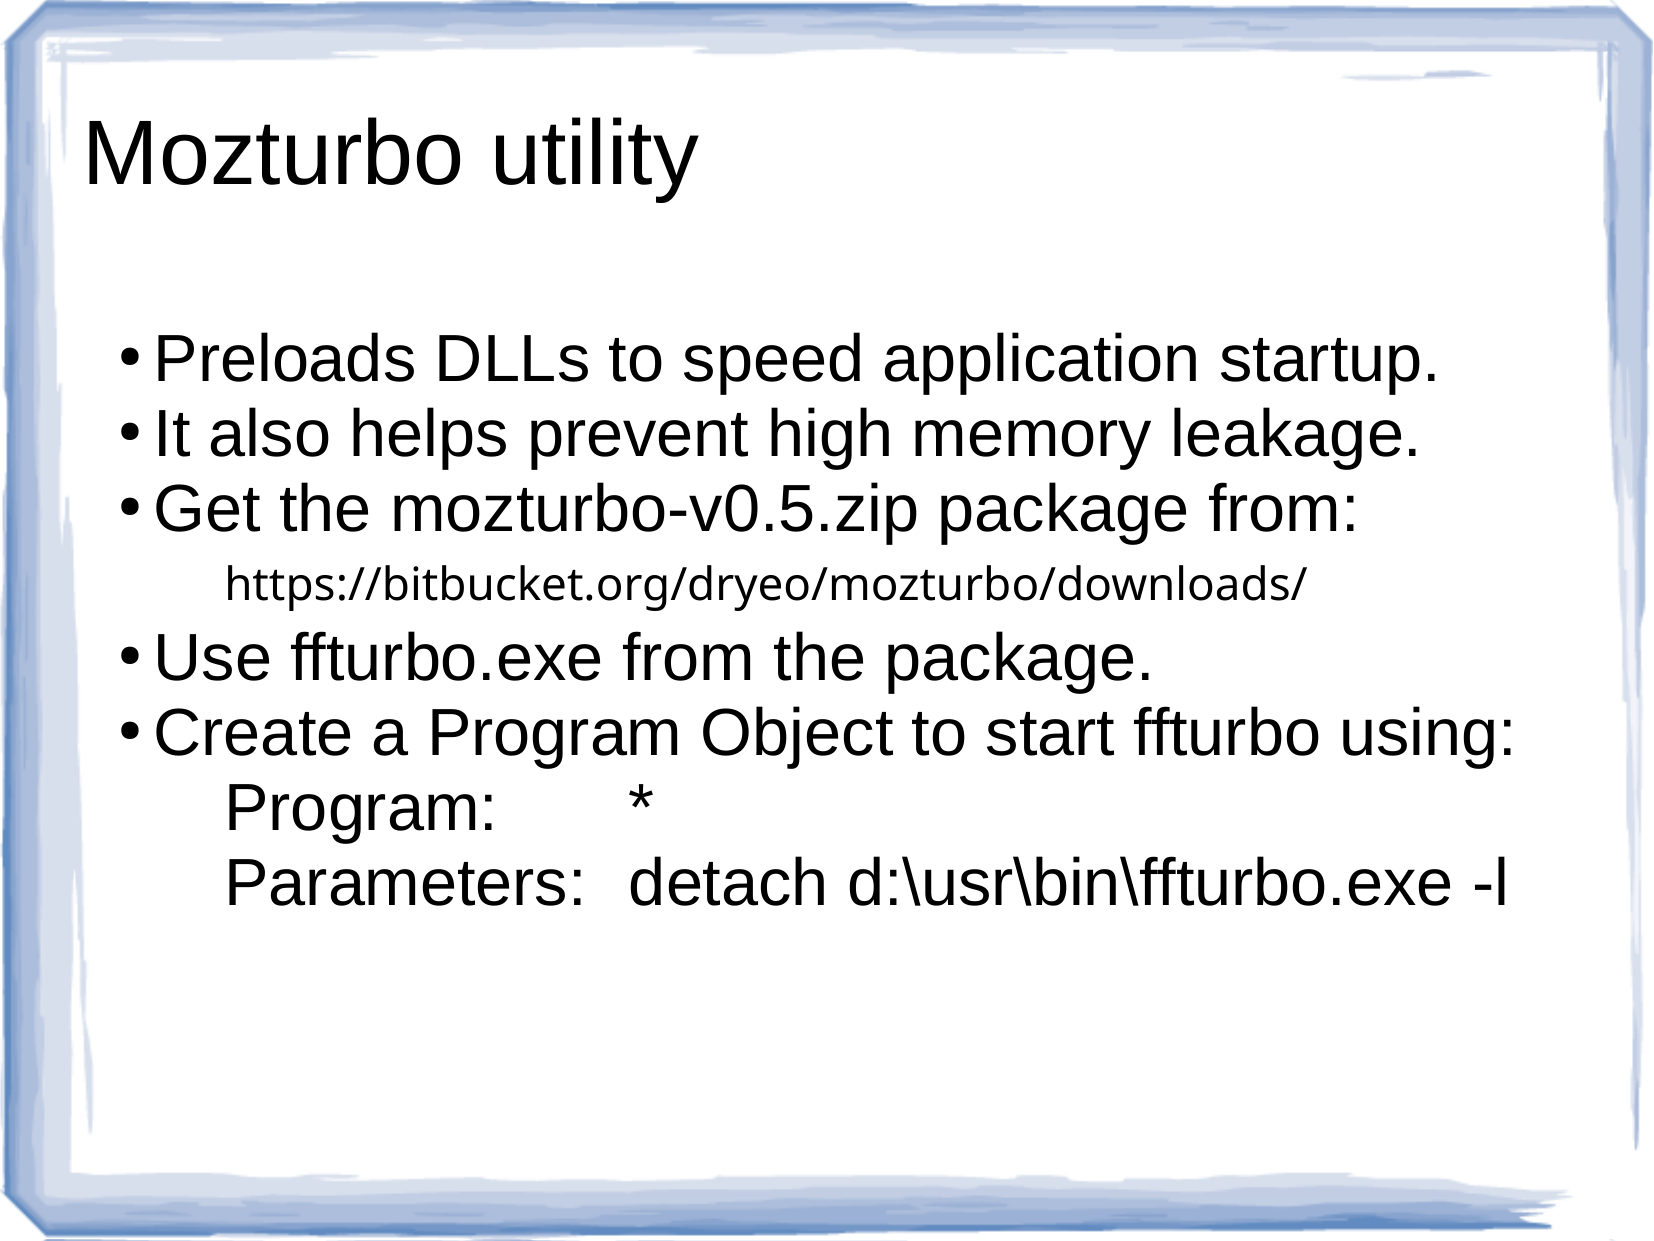

# Mozturbo utility
Preloads DLLs to speed application startup.
It also helps prevent high memory leakage.
Get the mozturbo-v0.5.zip package from:
https://bitbucket.org/dryeo/mozturbo/downloads/
Use ffturbo.exe from the package.
Create a Program Object to start ffturbo using:
Program:		*
Parameters:	detach d:\usr\bin\ffturbo.exe -l